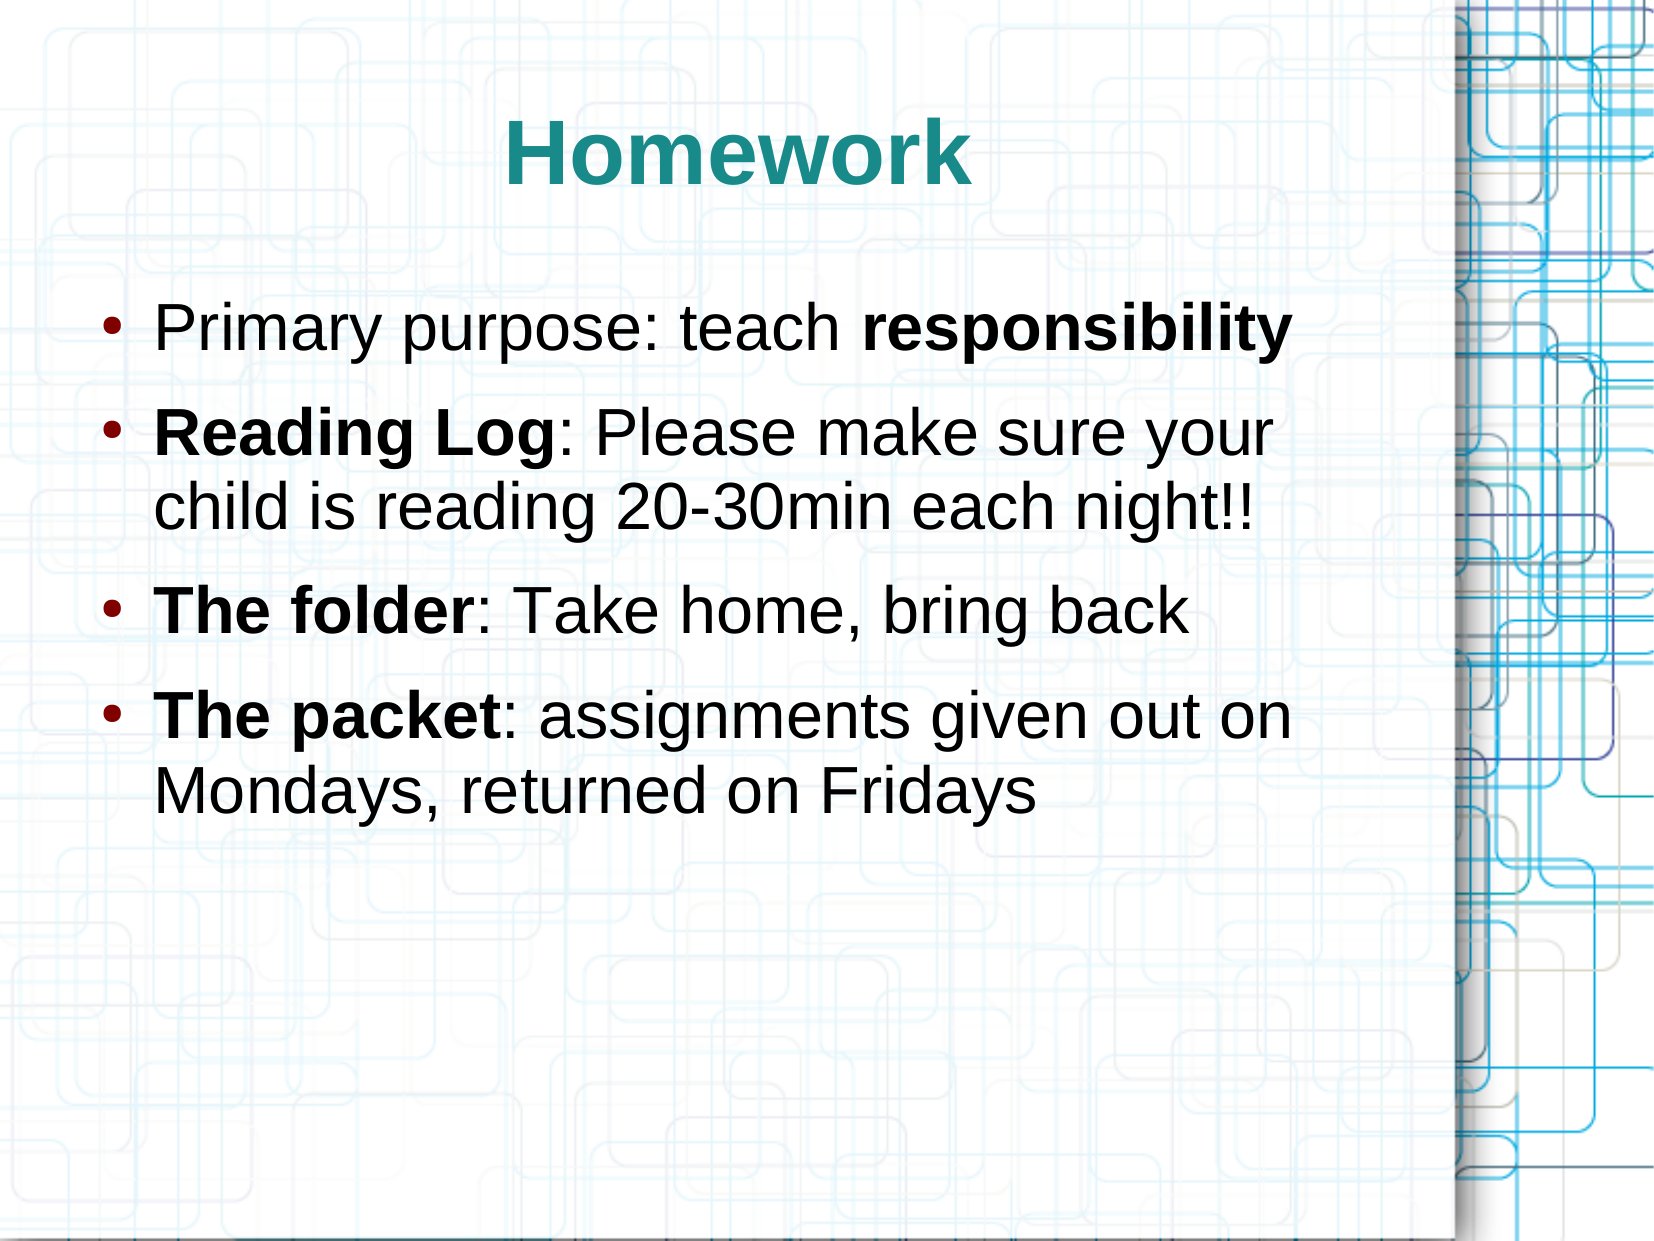

# Homework
Primary purpose: teach responsibility
Reading Log: Please make sure your child is reading 20-30min each night!!
The folder: Take home, bring back
The packet: assignments given out on Mondays, returned on Fridays